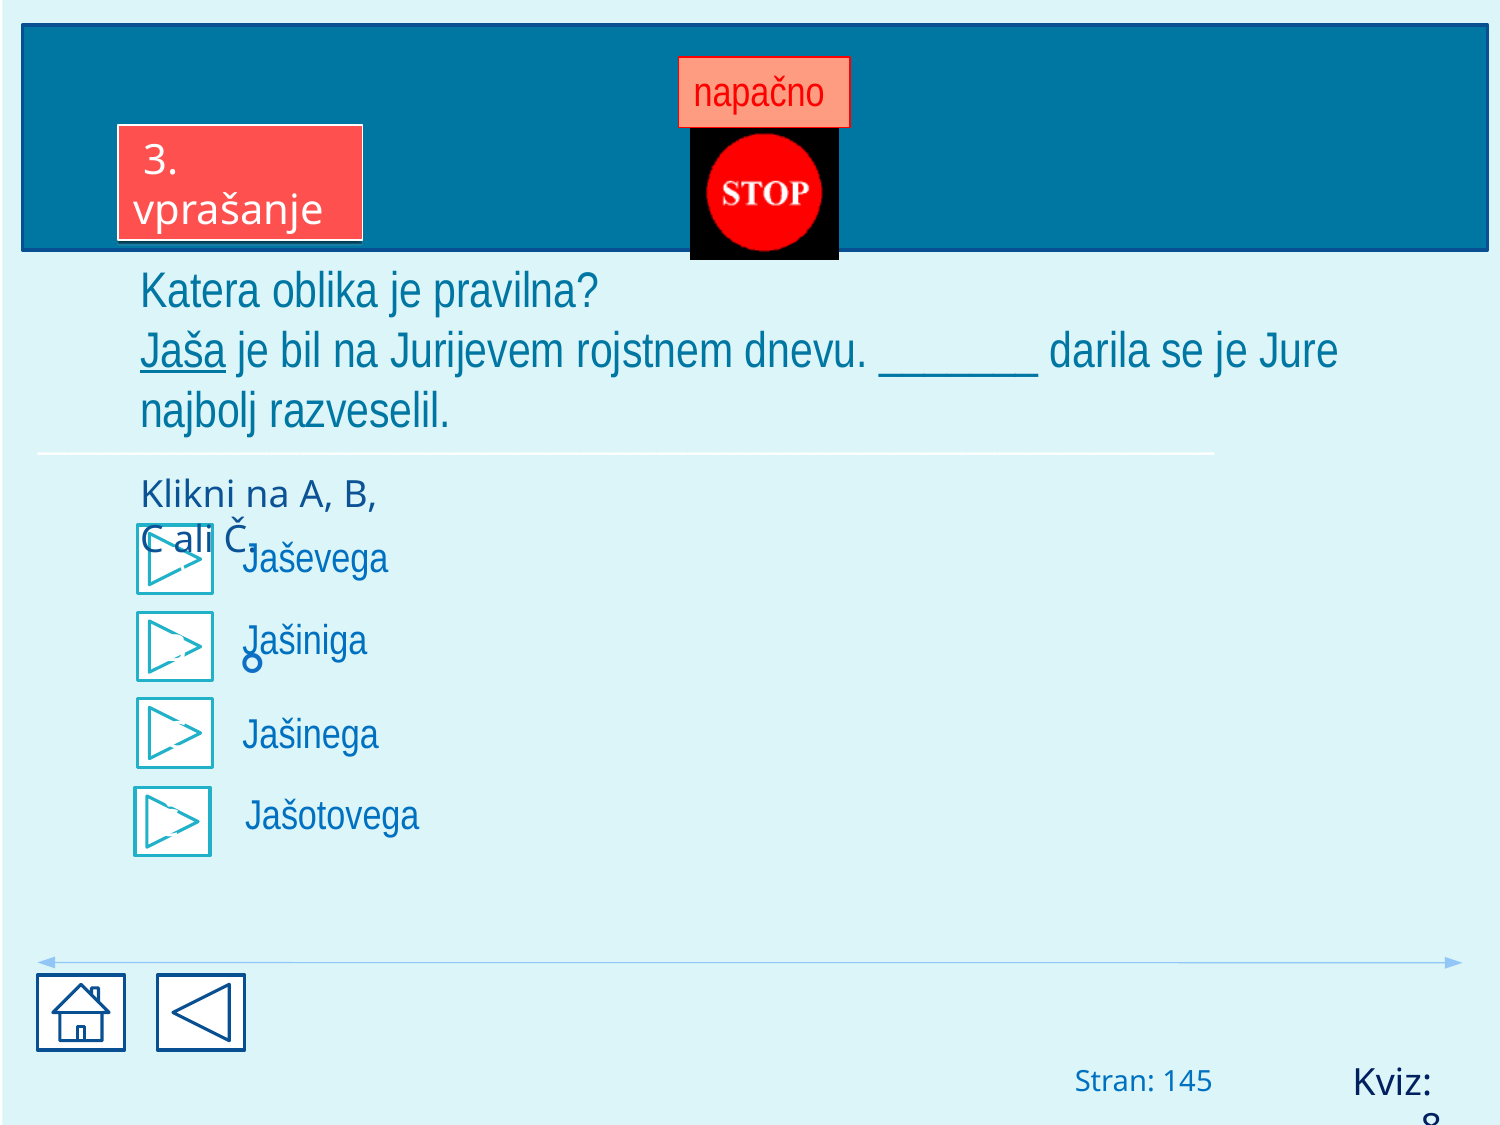

napačno
 3. vprašanje
Katera oblika je pravilna?
Jaša je bil na Jurijevem rojstnem dnevu. _______ darila se je Jure najbolj razveselil.
____________________________________________________________________________
Klikni na A, B, C ali Č.
Jaševega
A
Jašiniga
B
C
Jašinega
Jašotovega
Č.
Kviz: 8
Stran: 145